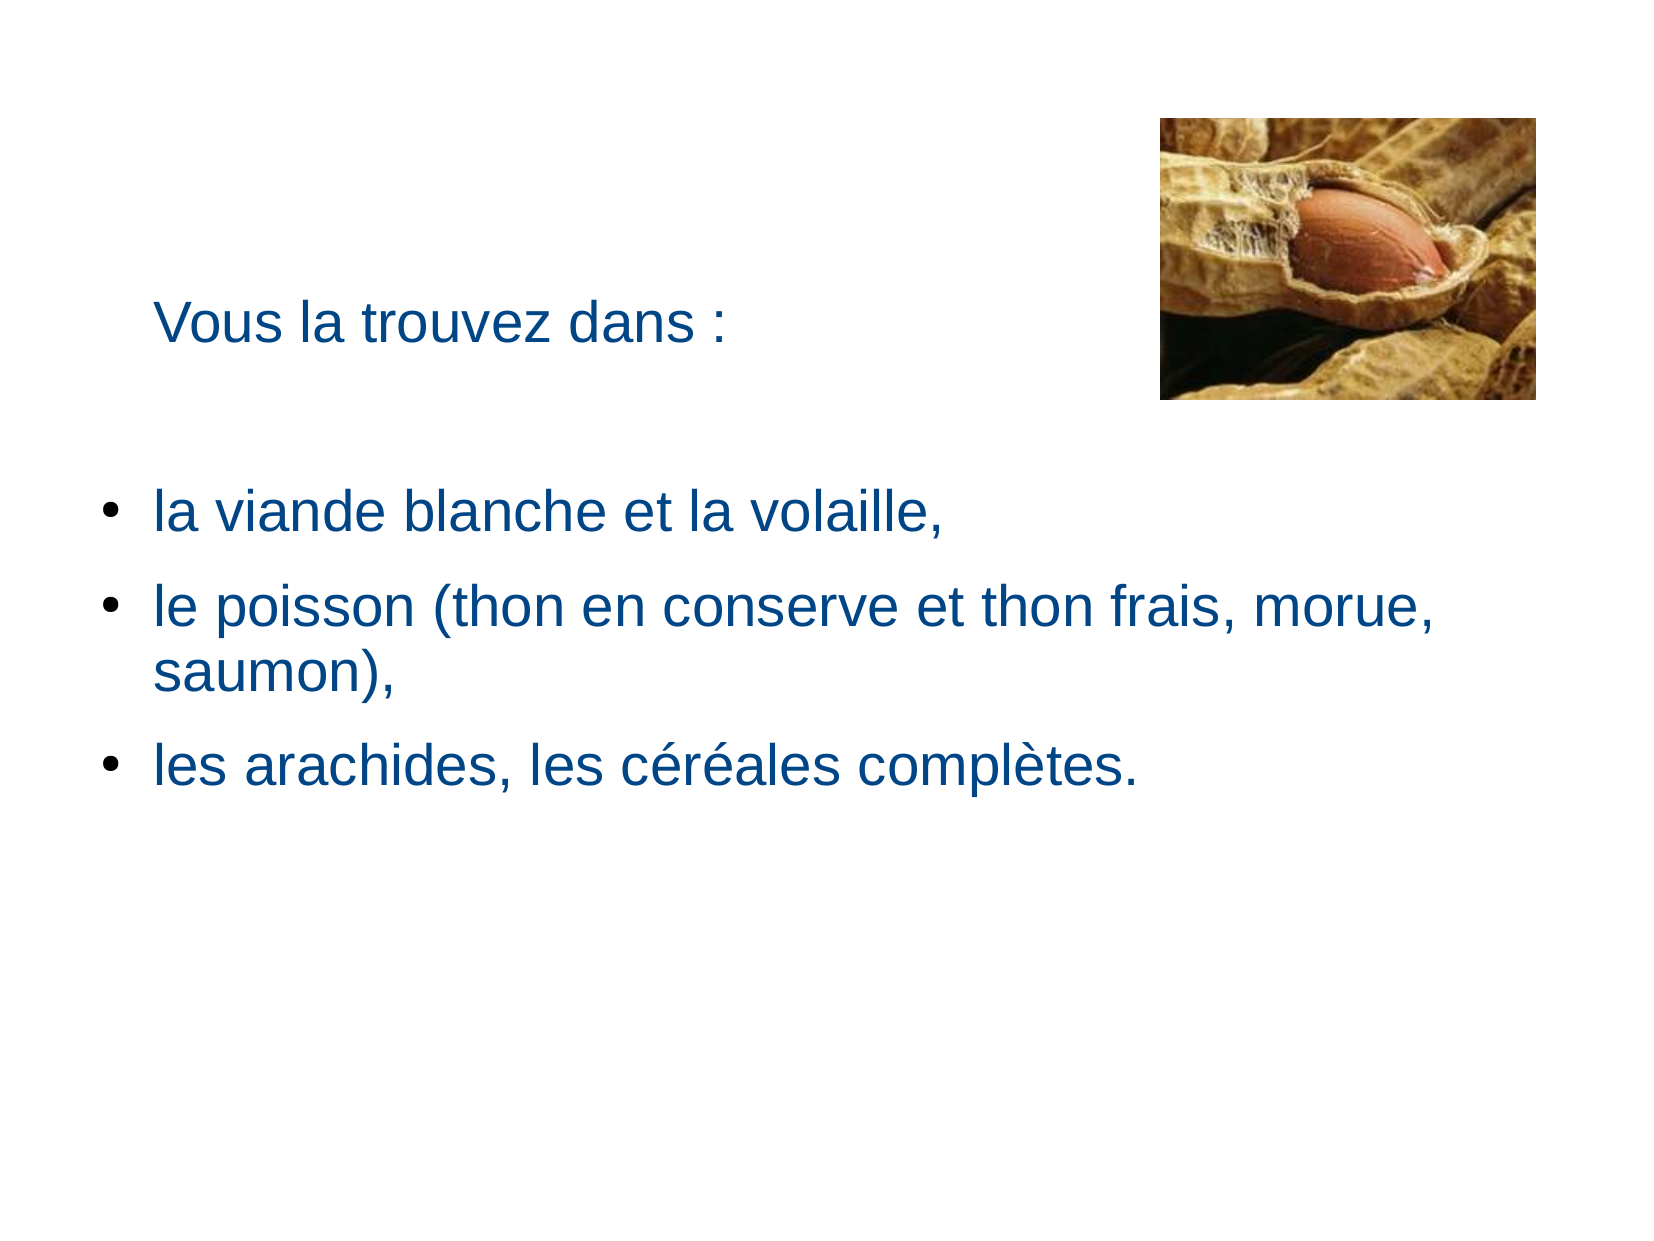

# Vous la trouvez dans :
la viande blanche et la volaille,
le poisson (thon en conserve et thon frais, morue, saumon),
les arachides, les céréales complètes.